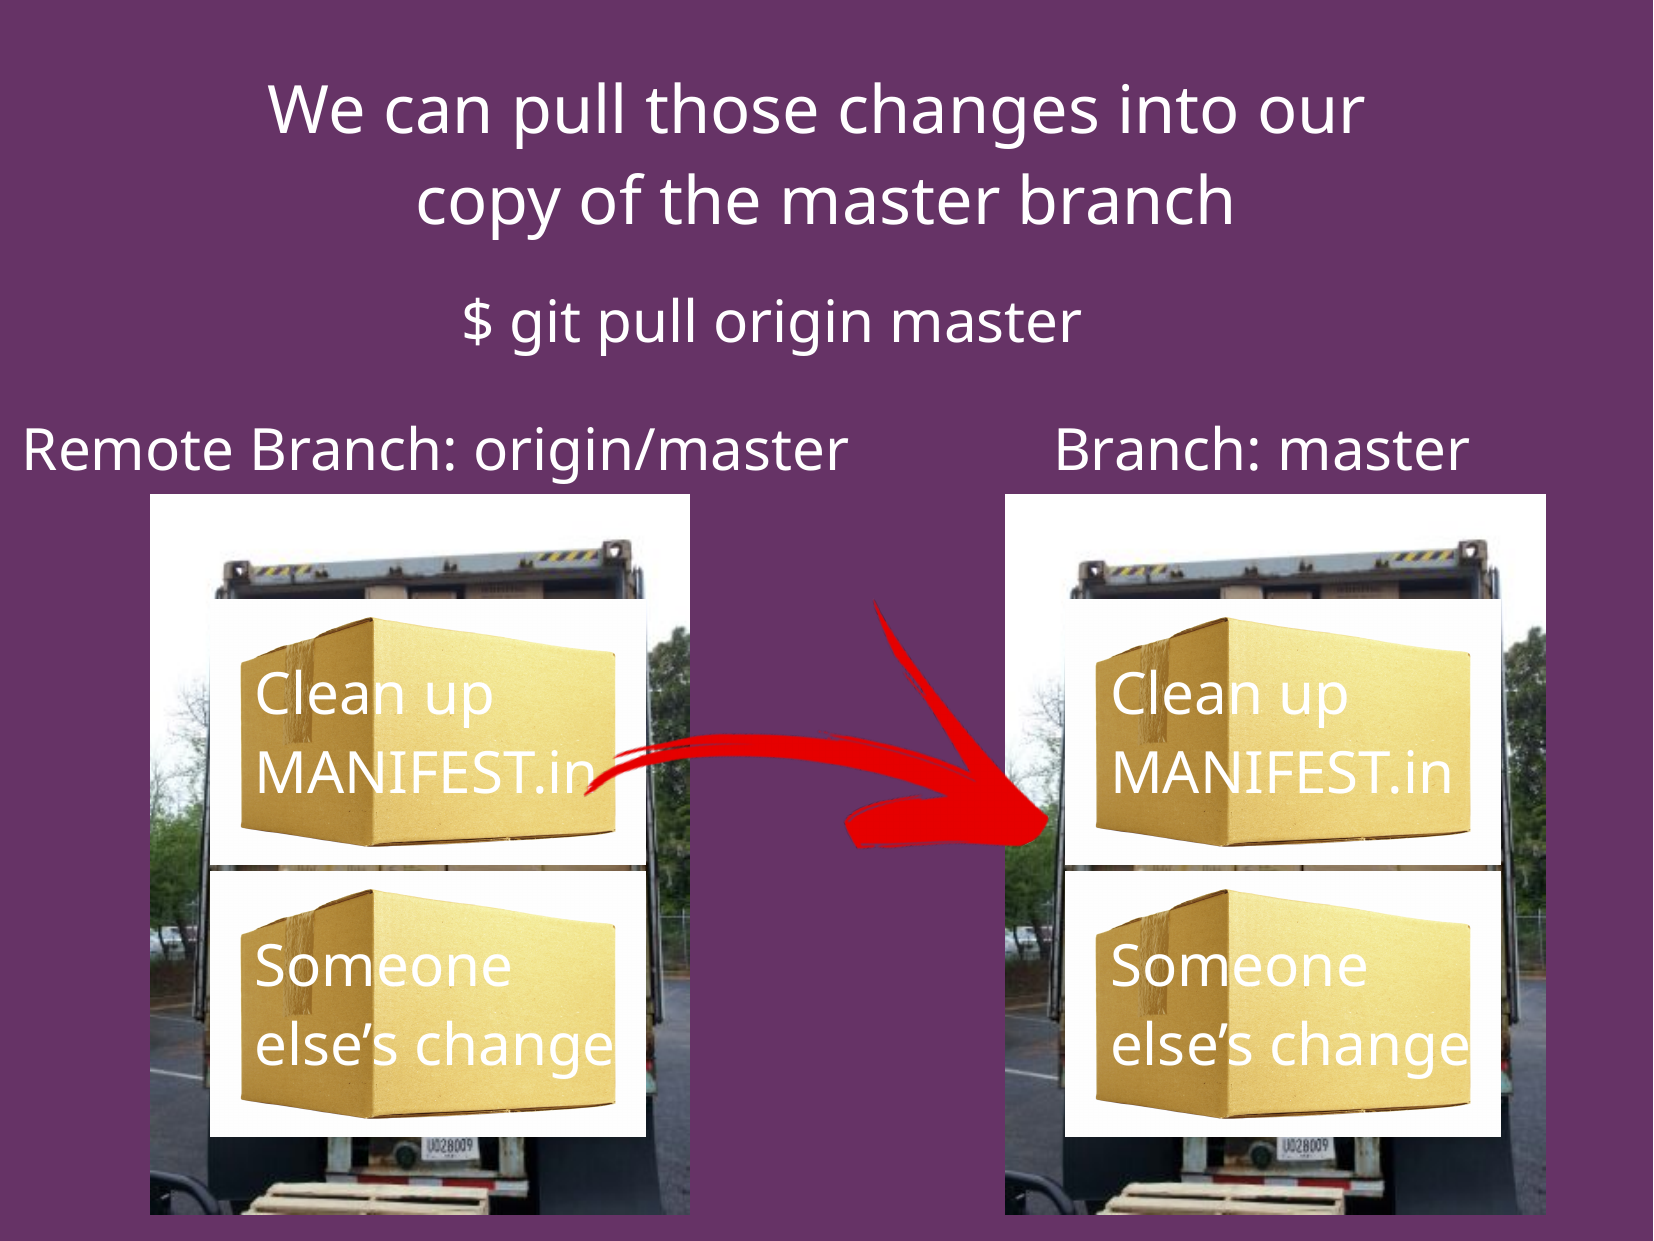

# We can pull those changes into our copy of the master branch
$ git pull origin master
Remote Branch: origin/master
Branch: master
Clean up MANIFEST.in
Clean up MANIFEST.in
Someone else’s change
Someone else’s change